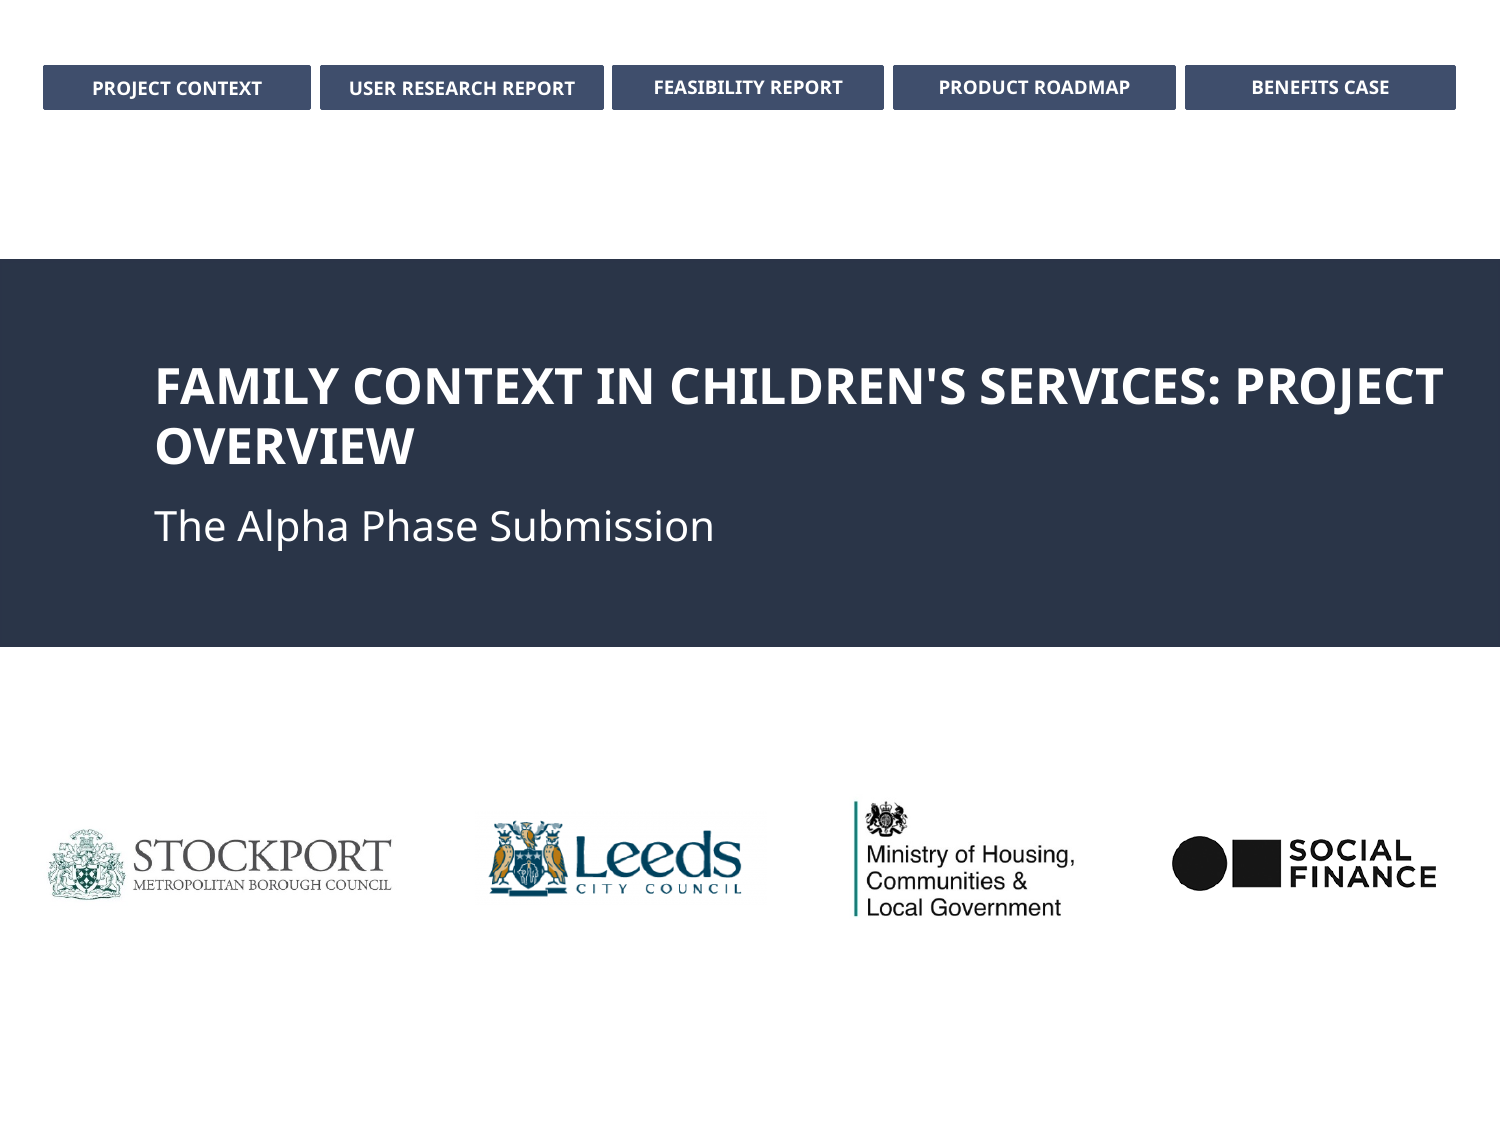

PROJECT CONTEXT
USER RESEARCH REPORT
FEASIBILITY REPORT
PRODUCT ROADMAP
BENEFITS CASE
FAMILY CONTEXT IN CHILDREN'S SERVICES: PROJECT OVERVIEW
The Alpha Phase Submission